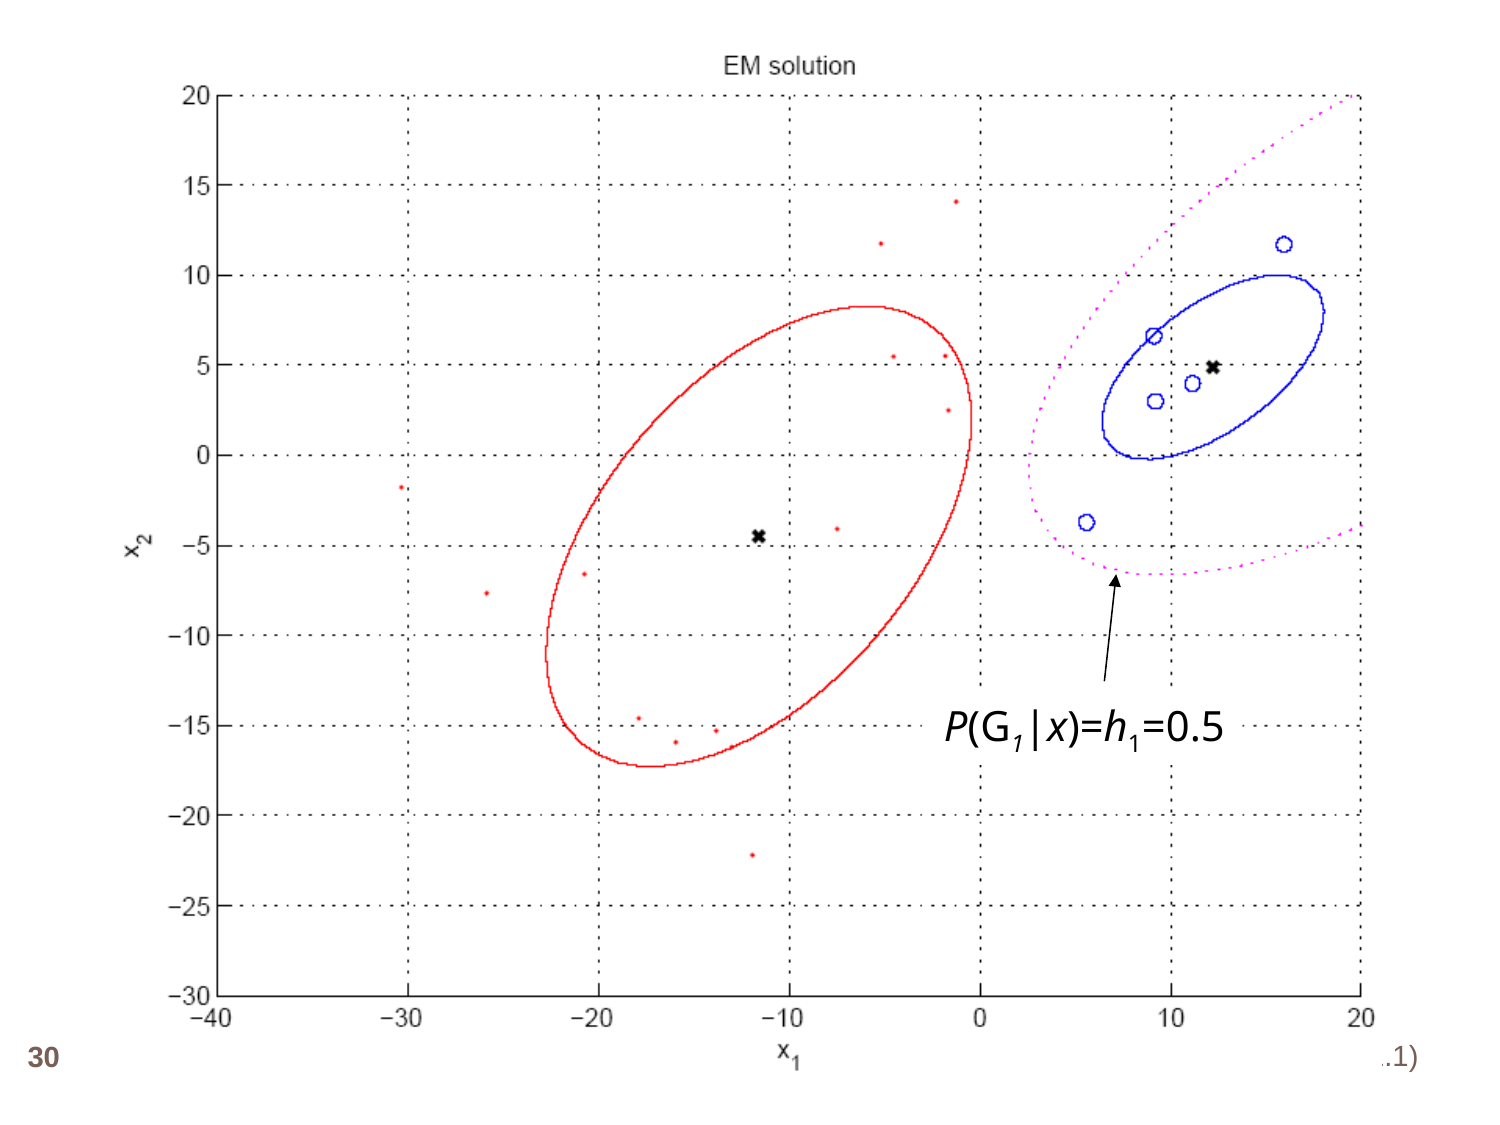

P(G1|x)=h1=0.5
Lecture Notes for E ALPAYDIN 2004 Introduction to Machine Learning © The MIT Press (V1.1)